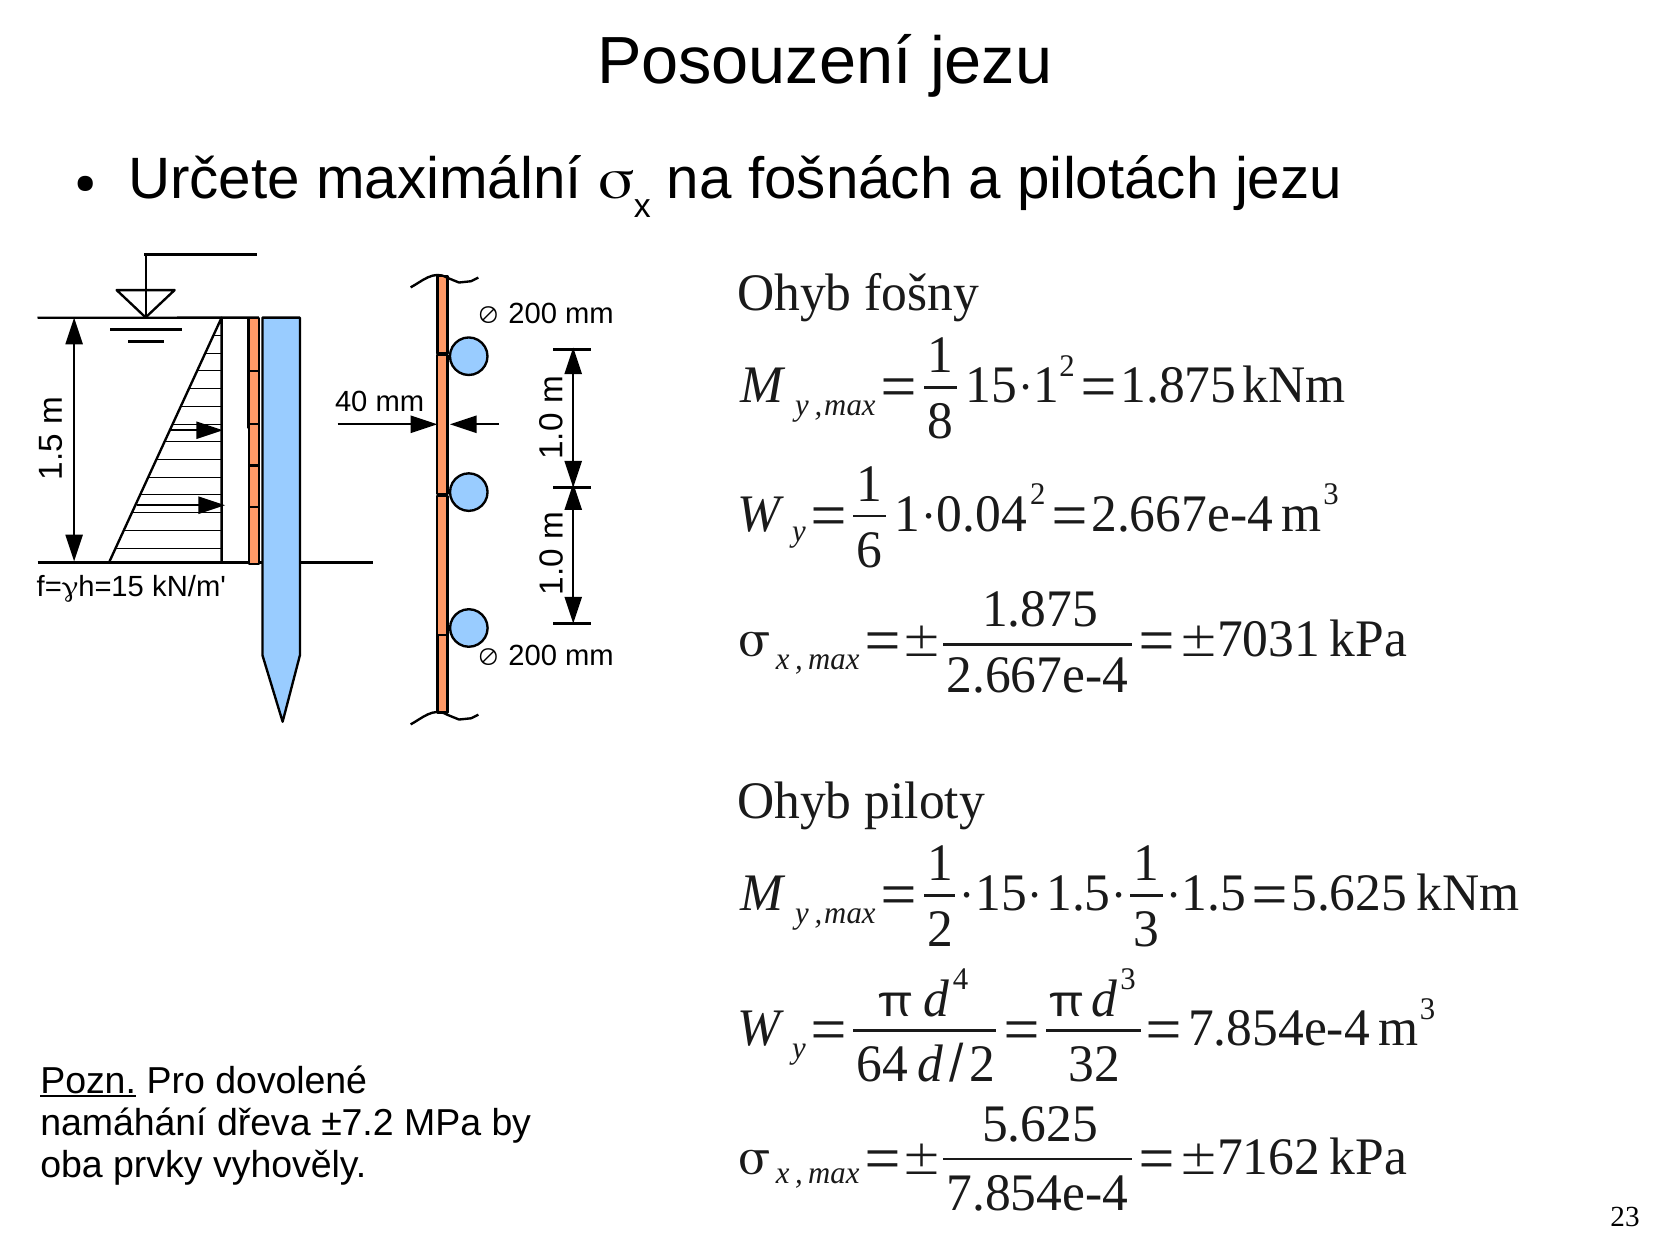

# Posouzení jezu
Určete maximální sx na fošnách a pilotách jezu
Æ 200 mm
40 mm
1.0 m
1.5 m
1.0 m
f=gh=15 kN/m'
Æ 200 mm
Pozn. Pro dovolené namáhání dřeva ±7.2 MPa by oba prvky vyhověly.
23